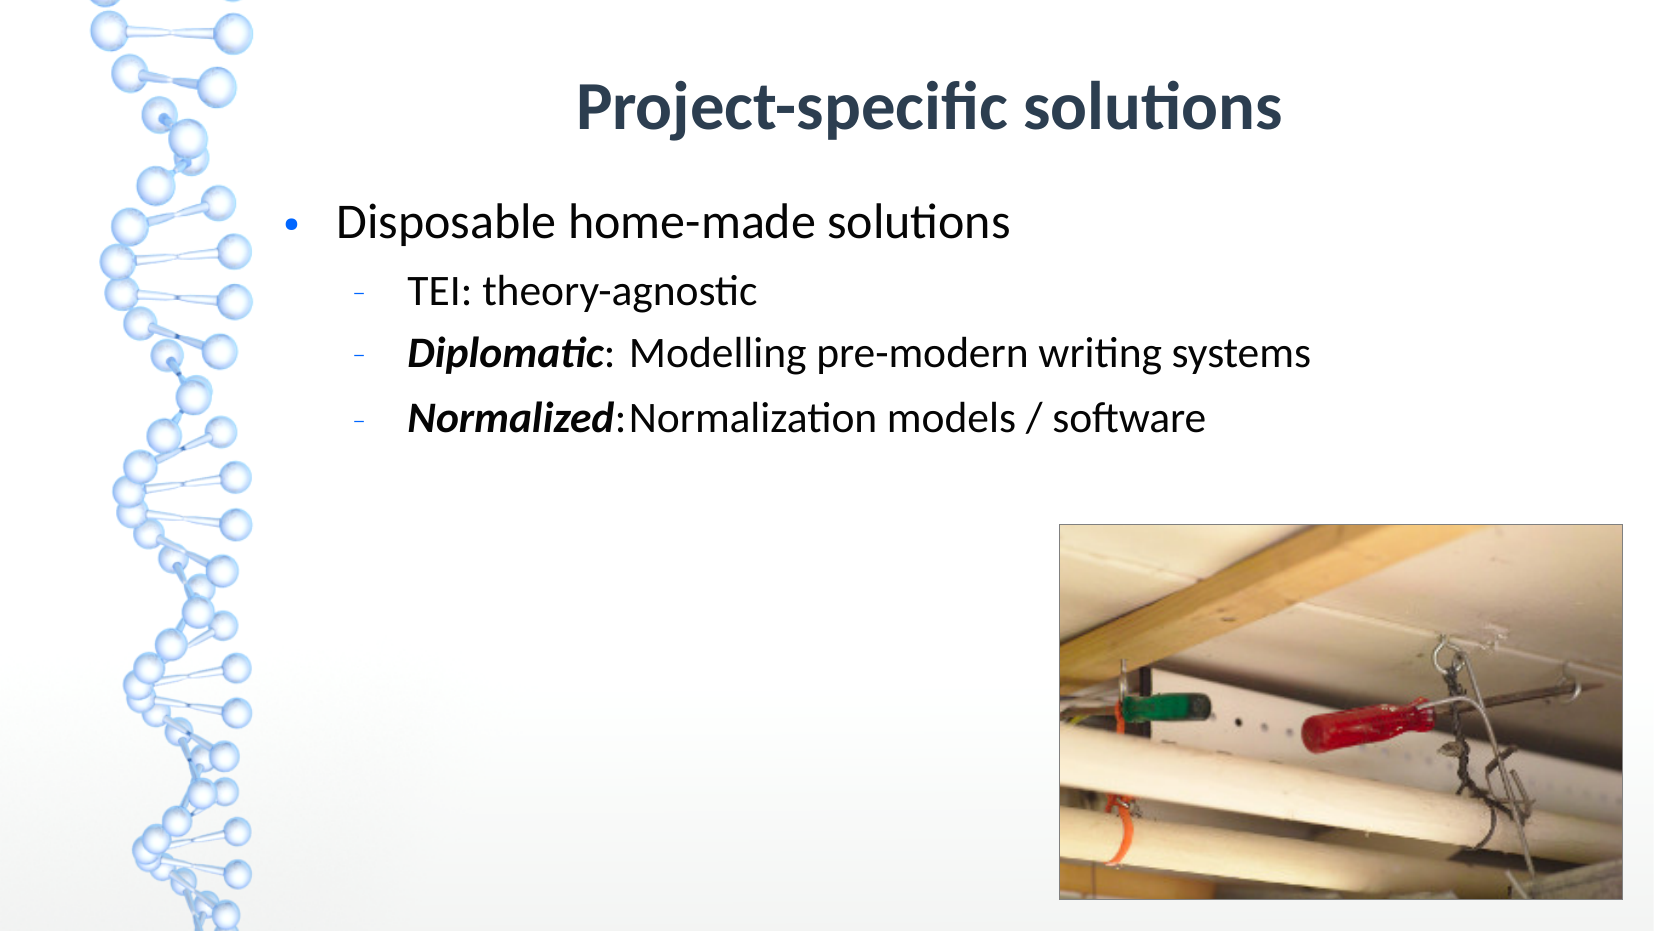

# Project-specific solutions
Disposable home-made solutions
TEI: theory-agnostic
Diplomatic:	Modelling pre-modern writing systems
Normalized:	Normalization models / software